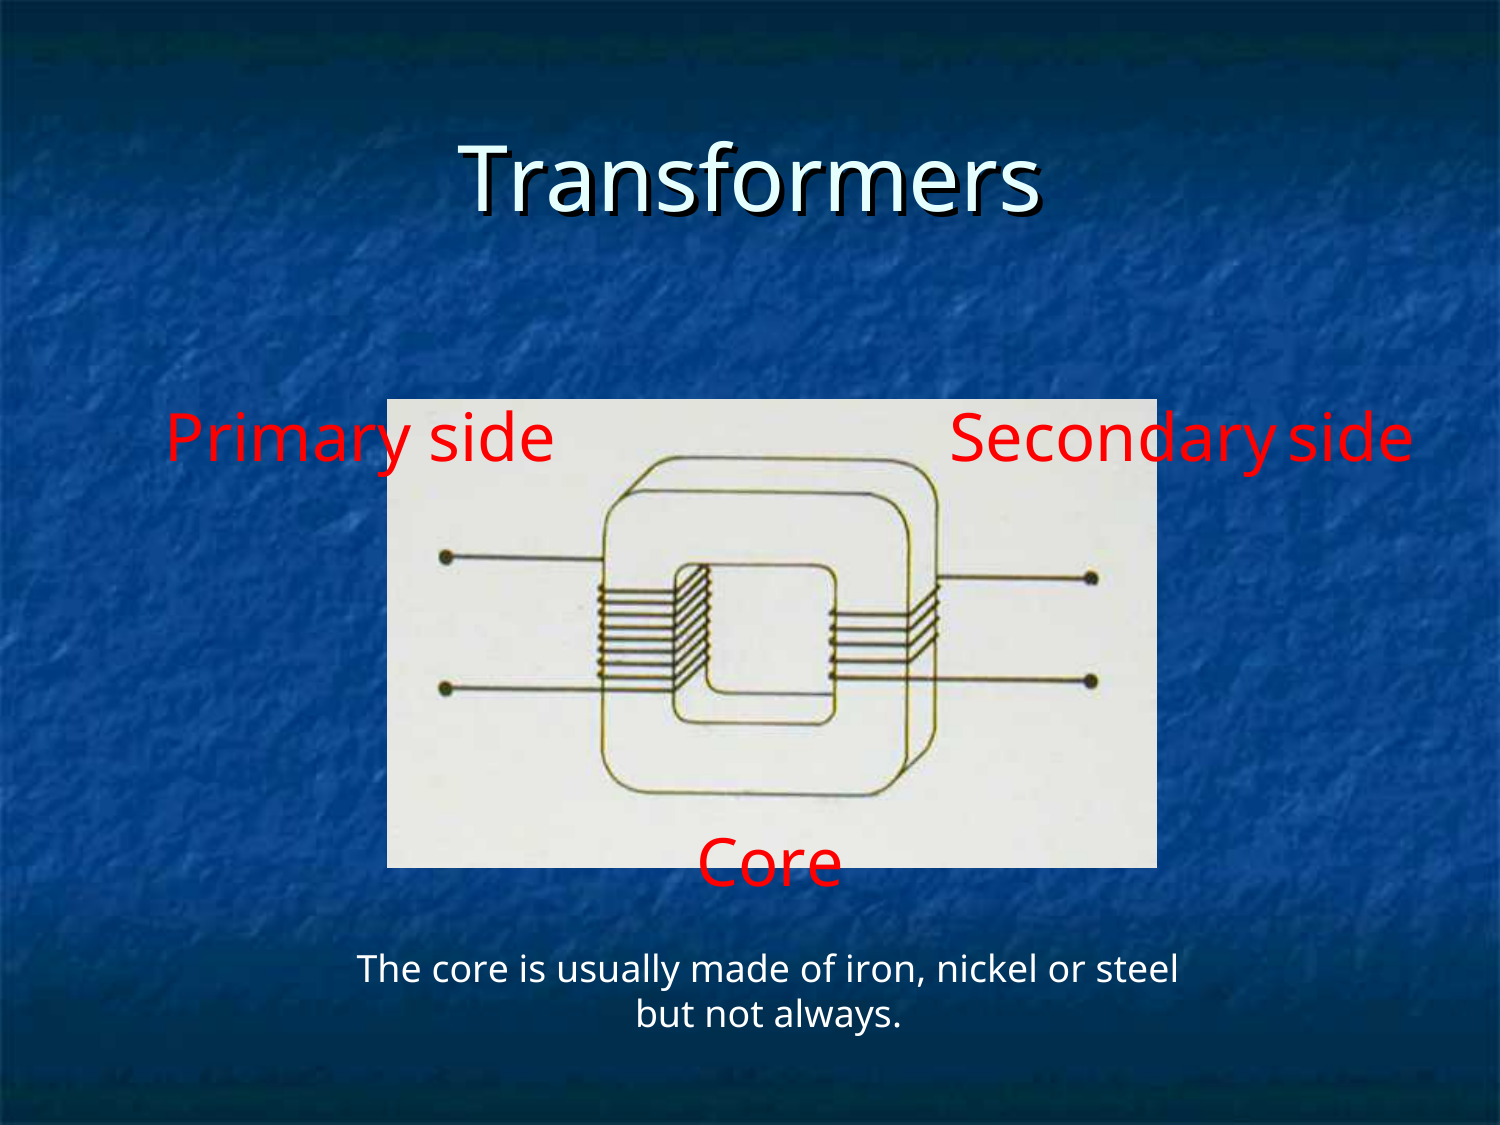

# Transformers
Primary side
Secondary side
Core
The core is usually made of iron, nickel or steel
but not always.